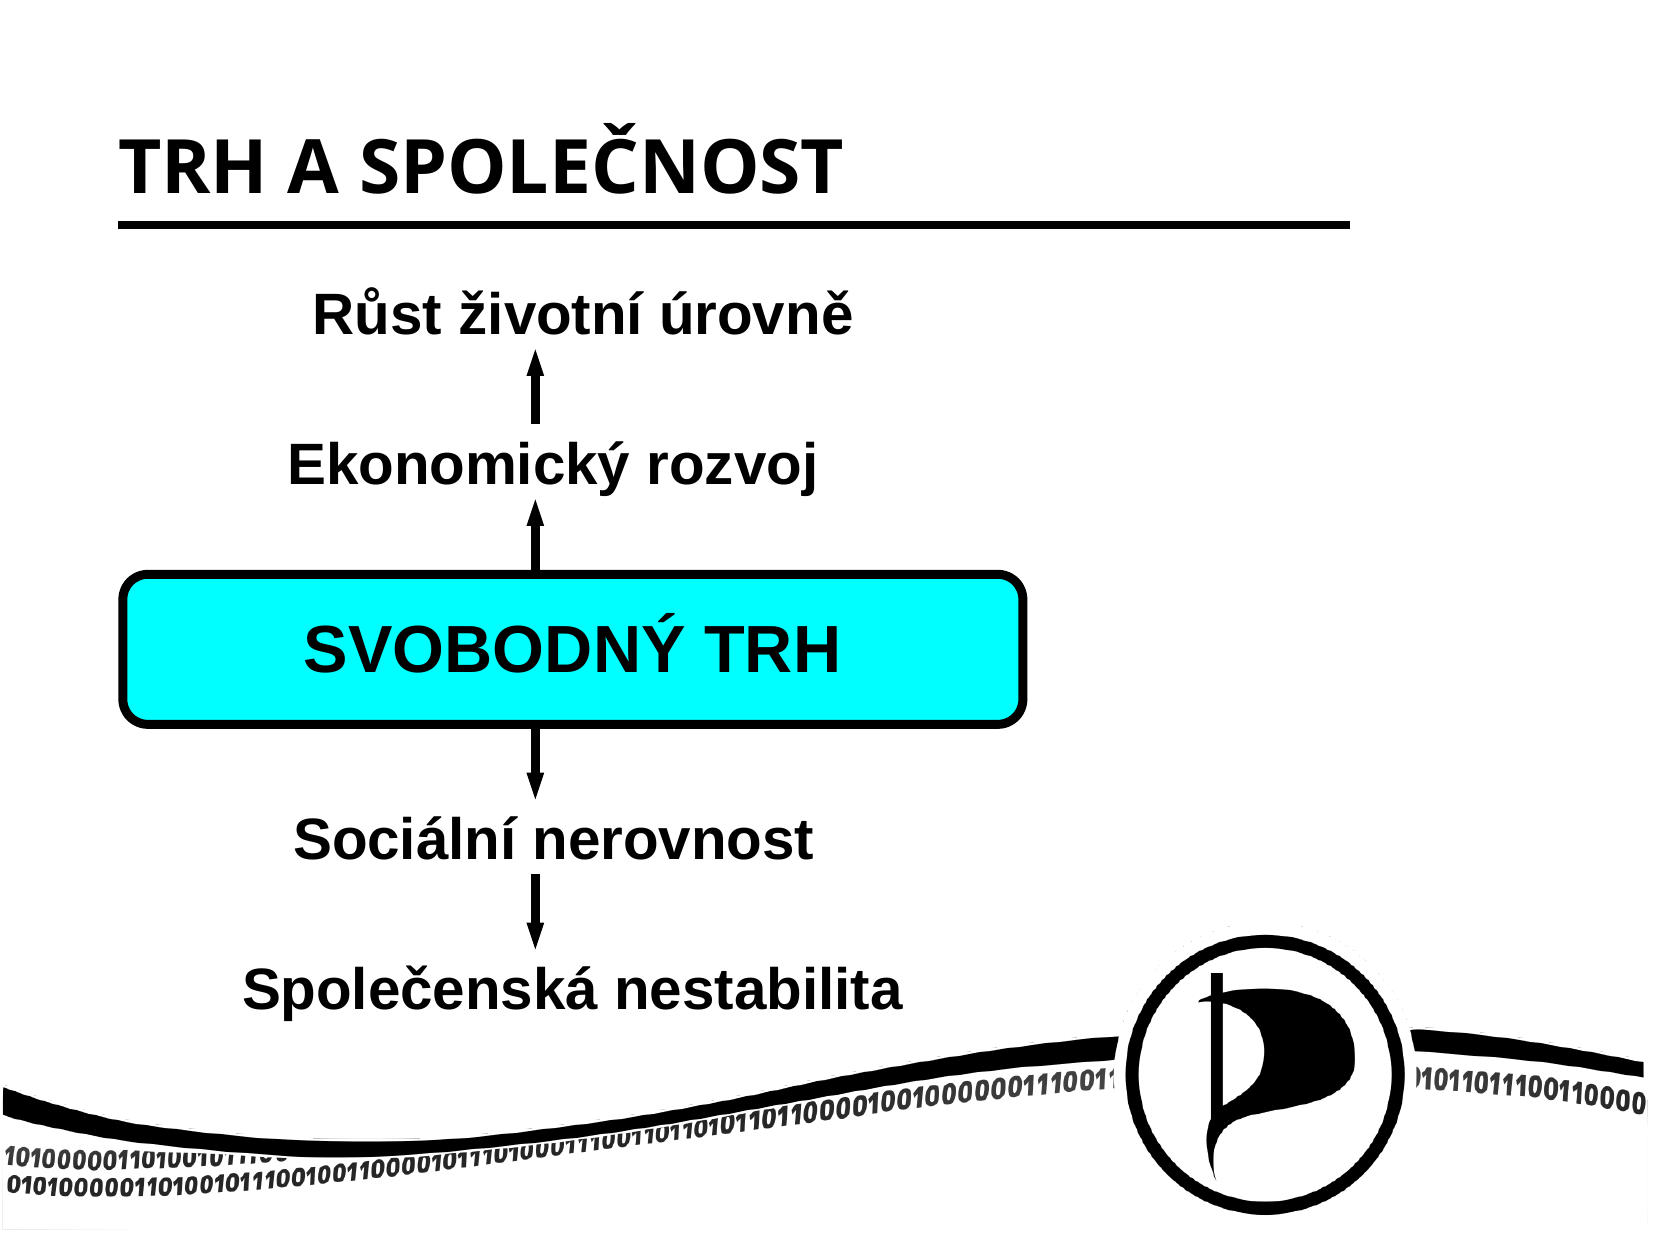

# TRH A SPOLEČNOST
Růst životní úrovně
Ekonomický rozvoj
SVOBODNÝ TRH
Sociální nerovnost
Společenská nestabilita